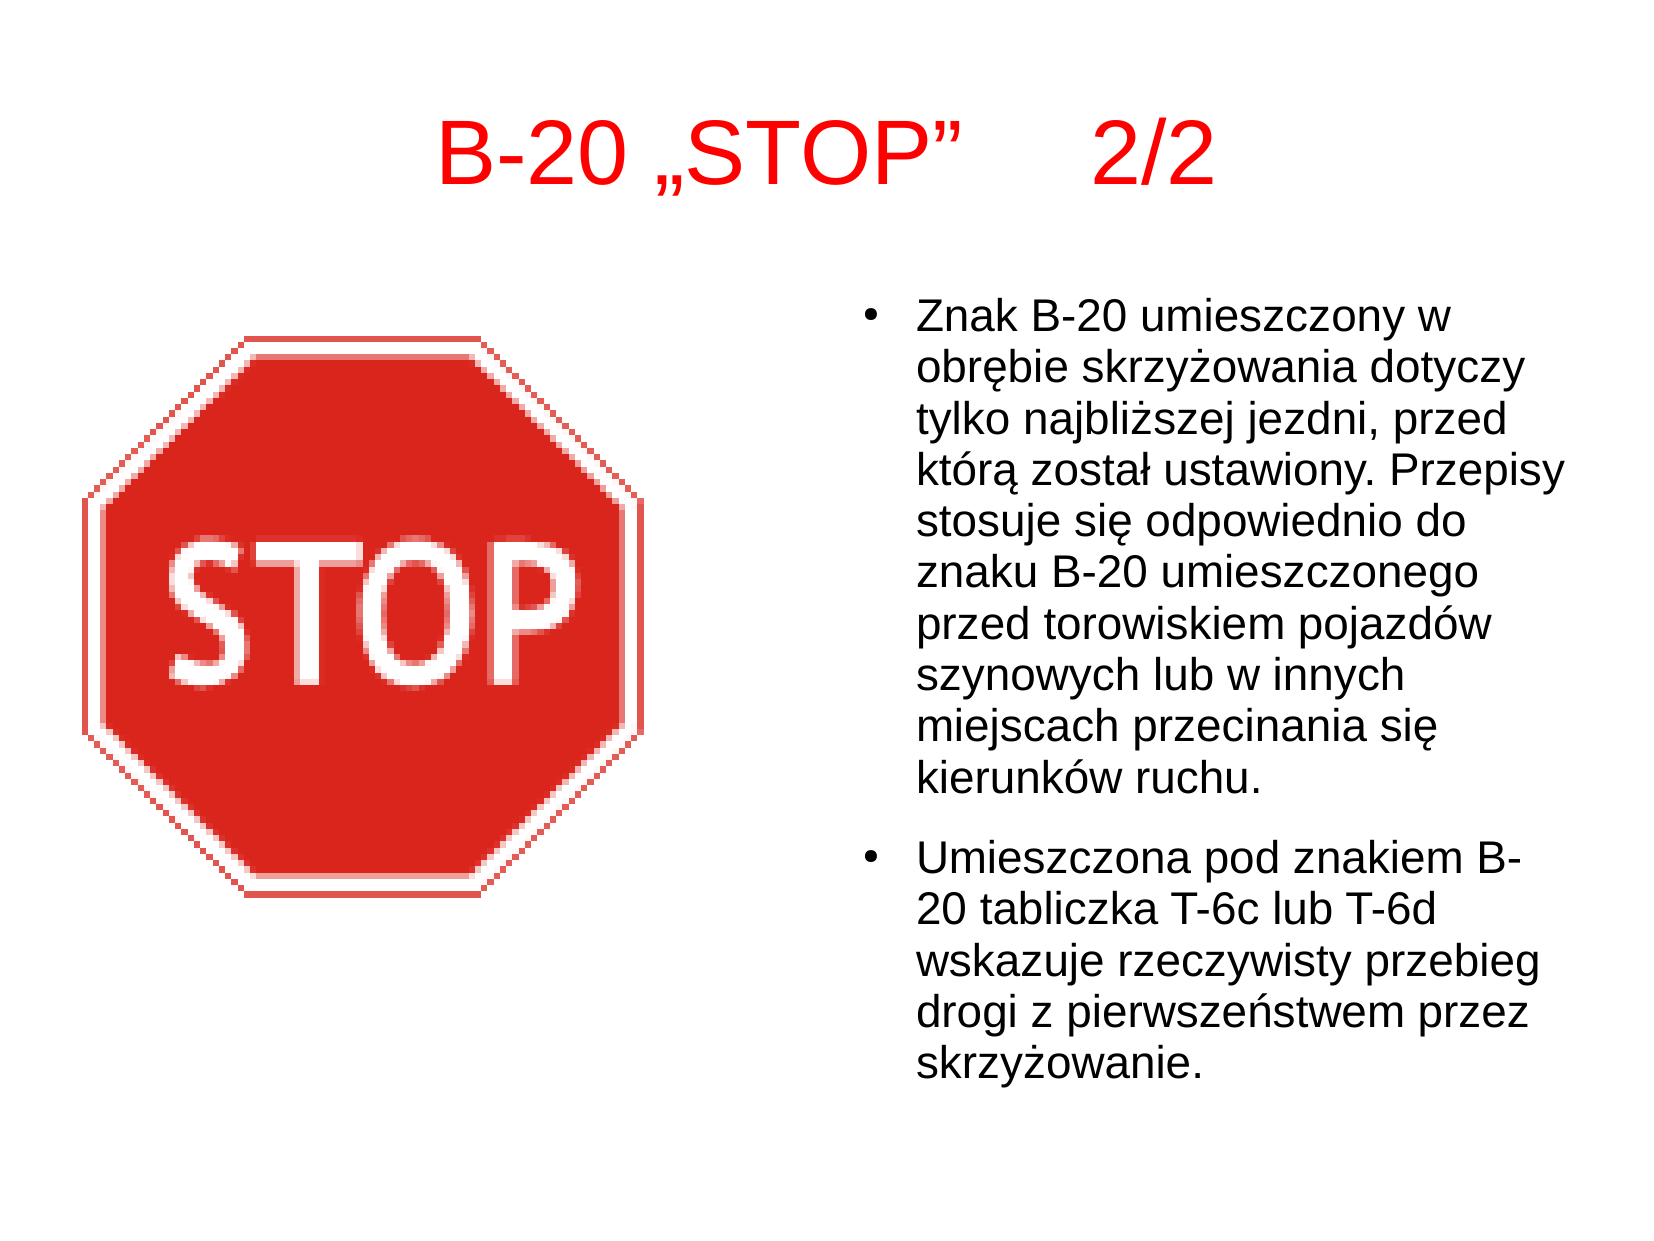

# B-20 „STOP” 2/2
Znak B-20 umieszczony w obrębie skrzyżowania dotyczy tylko najbliższej jezdni, przed którą został ustawiony. Przepisy stosuje się odpowiednio do znaku B-20 umieszczonego przed torowiskiem pojazdów szynowych lub w innych miejscach przecinania się kierunków ruchu.
Umieszczona pod znakiem B-20 tabliczka T-6c lub T-6d wskazuje rzeczywisty przebieg drogi z pierwszeństwem przez skrzyżowanie.